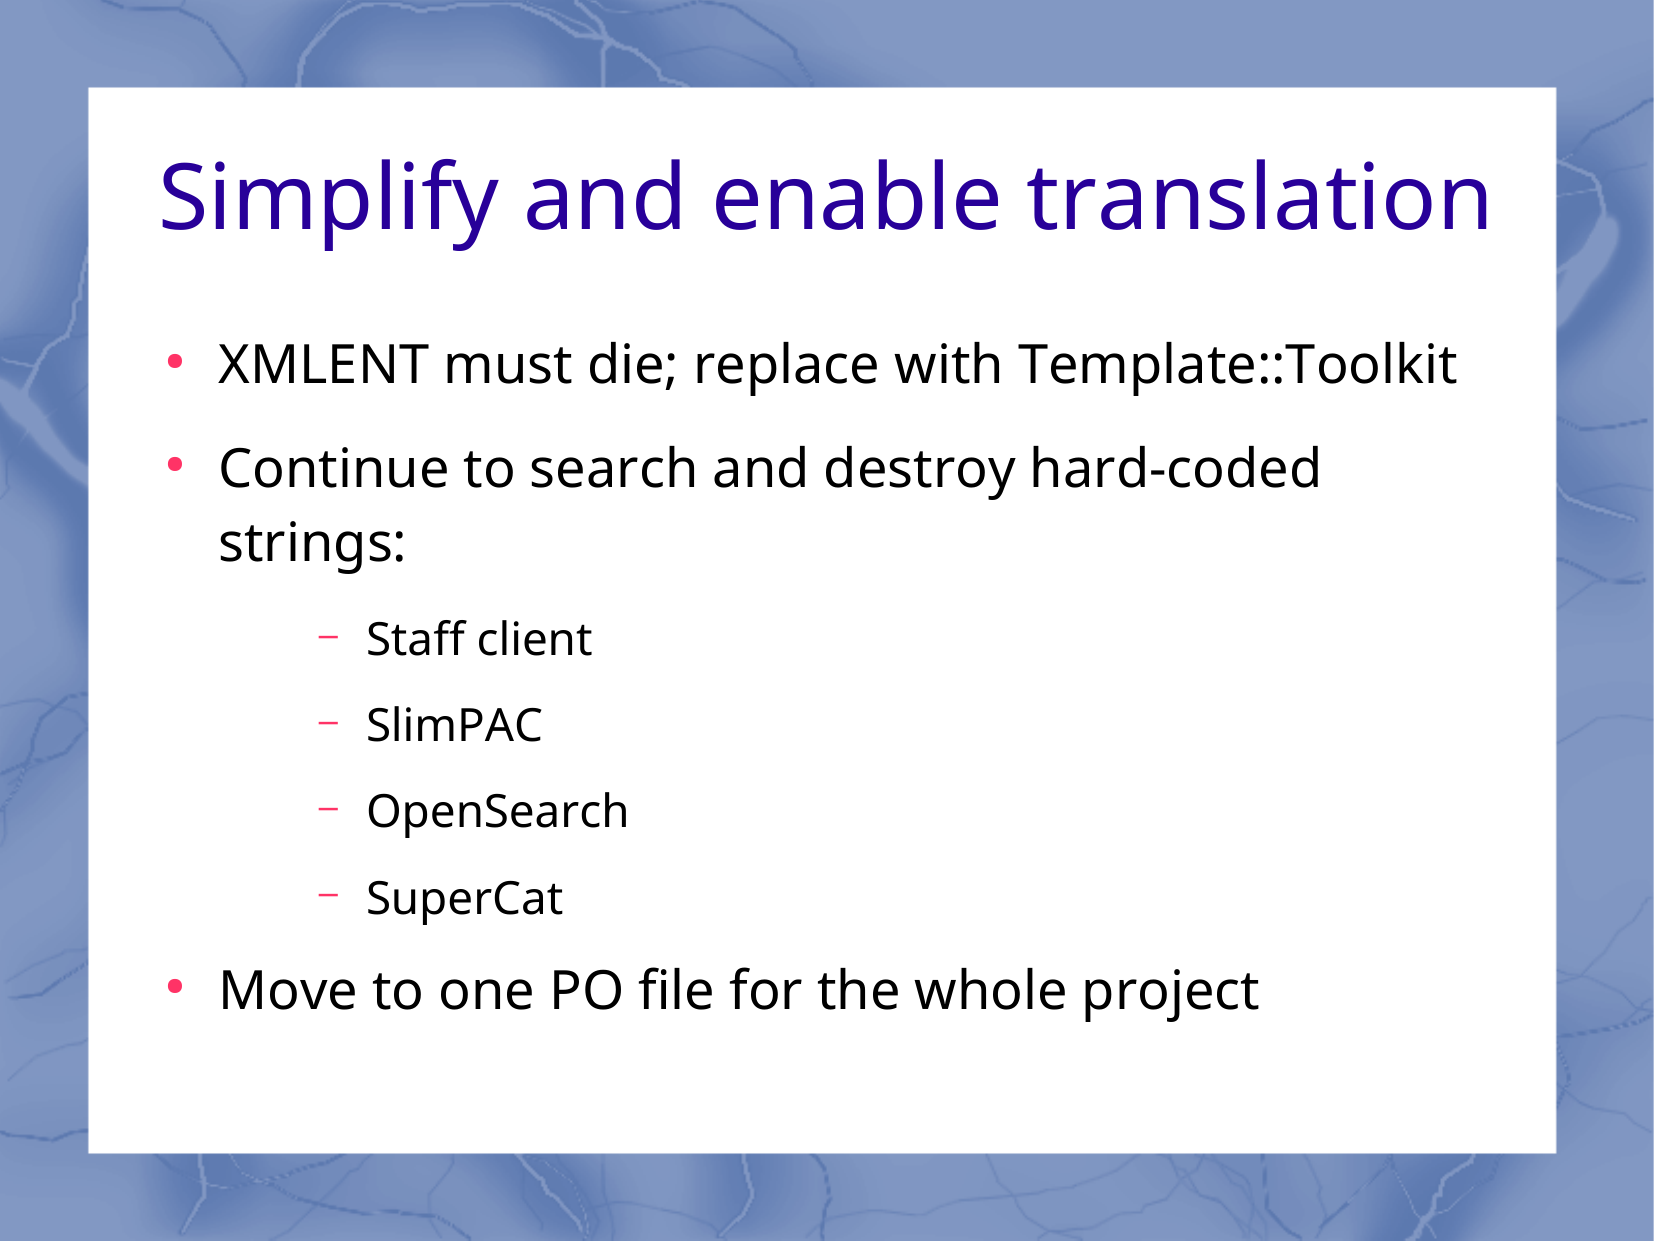

# Simplify and enable translation
XMLENT must die; replace with Template::Toolkit
Continue to search and destroy hard-coded strings:
Staff client
SlimPAC
OpenSearch
SuperCat
Move to one PO file for the whole project